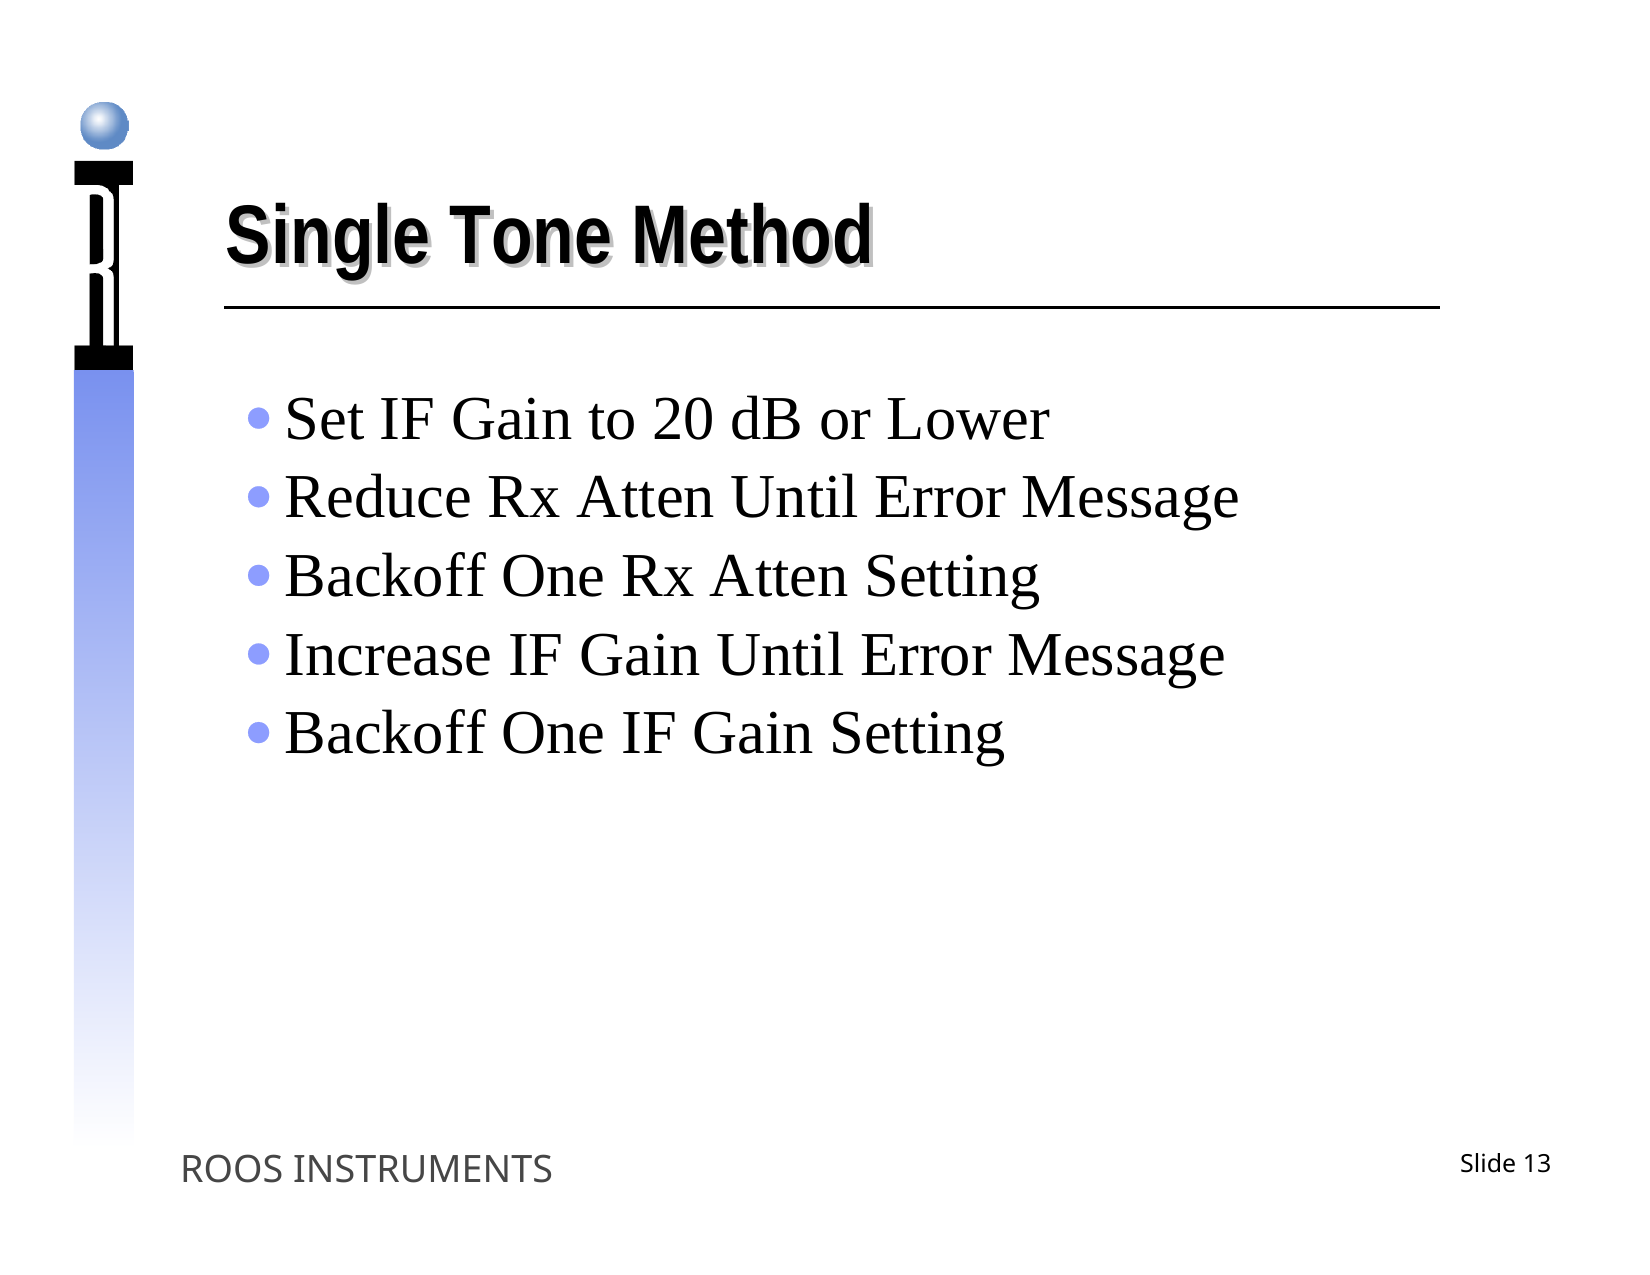

Single Tone Method
Set IF Gain to 20 dB or Lower
Reduce Rx Atten Until Error Message
Backoff One Rx Atten Setting
Increase IF Gain Until Error Message
Backoff One IF Gain Setting
13